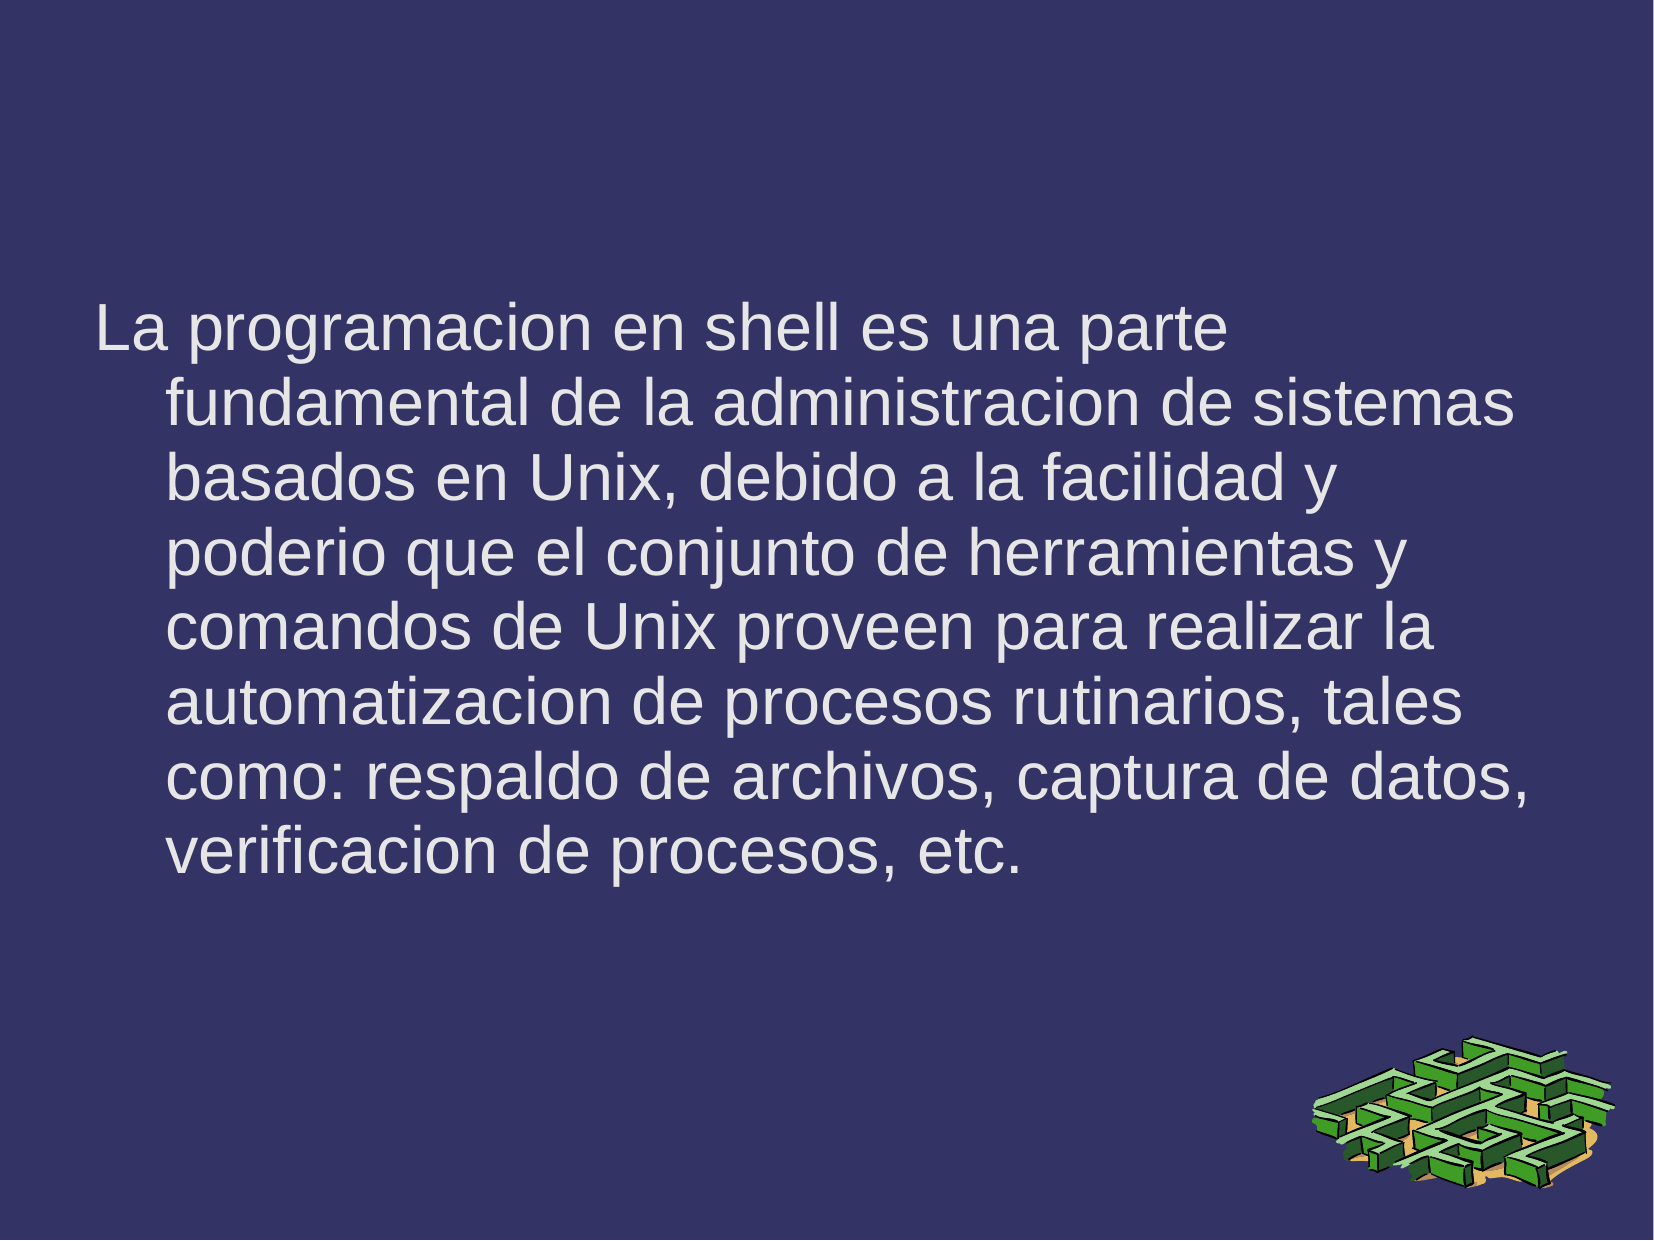

# La programacion en shell es una parte fundamental de la administracion de sistemas basados en Unix, debido a la facilidad y poderio que el conjunto de herramientas y comandos de Unix proveen para realizar la automatizacion de procesos rutinarios, tales como: respaldo de archivos, captura de datos, veriﬁcacion de procesos, etc.